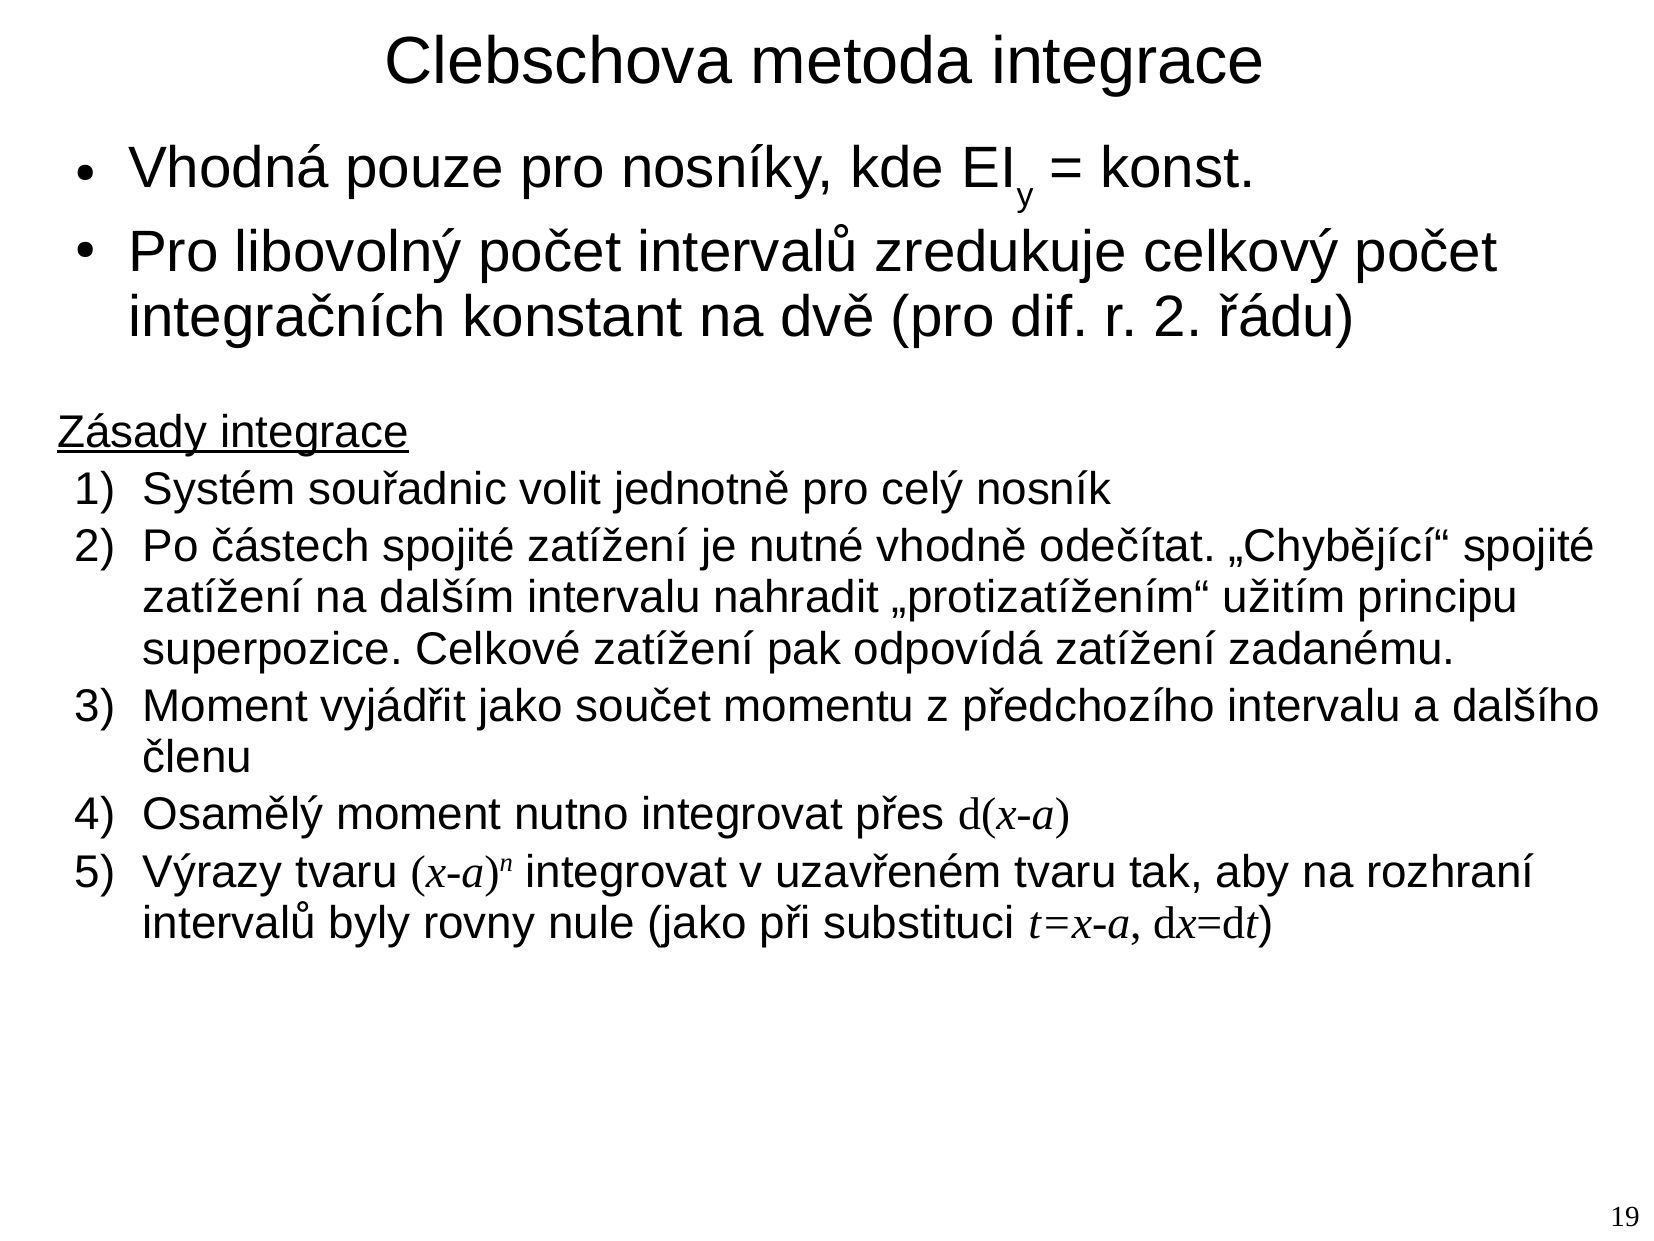

# Clebschova metoda integrace
Vhodná pouze pro nosníky, kde EIy = konst.
Pro libovolný počet intervalů zredukuje celkový počet integračních konstant na dvě (pro dif. r. 2. řádu)
Zásady integrace
Systém souřadnic volit jednotně pro celý nosník
Po částech spojité zatížení je nutné vhodně odečítat. „Chybějící“ spojité zatížení na dalším intervalu nahradit „protizatížením“ užitím principu superpozice. Celkové zatížení pak odpovídá zatížení zadanému.
Moment vyjádřit jako součet momentu z předchozího intervalu a dalšího členu
Osamělý moment nutno integrovat přes d(x-a)
Výrazy tvaru (x-a)n integrovat v uzavřeném tvaru tak, aby na rozhraní intervalů byly rovny nule (jako při substituci t=x-a, dx=dt)
19